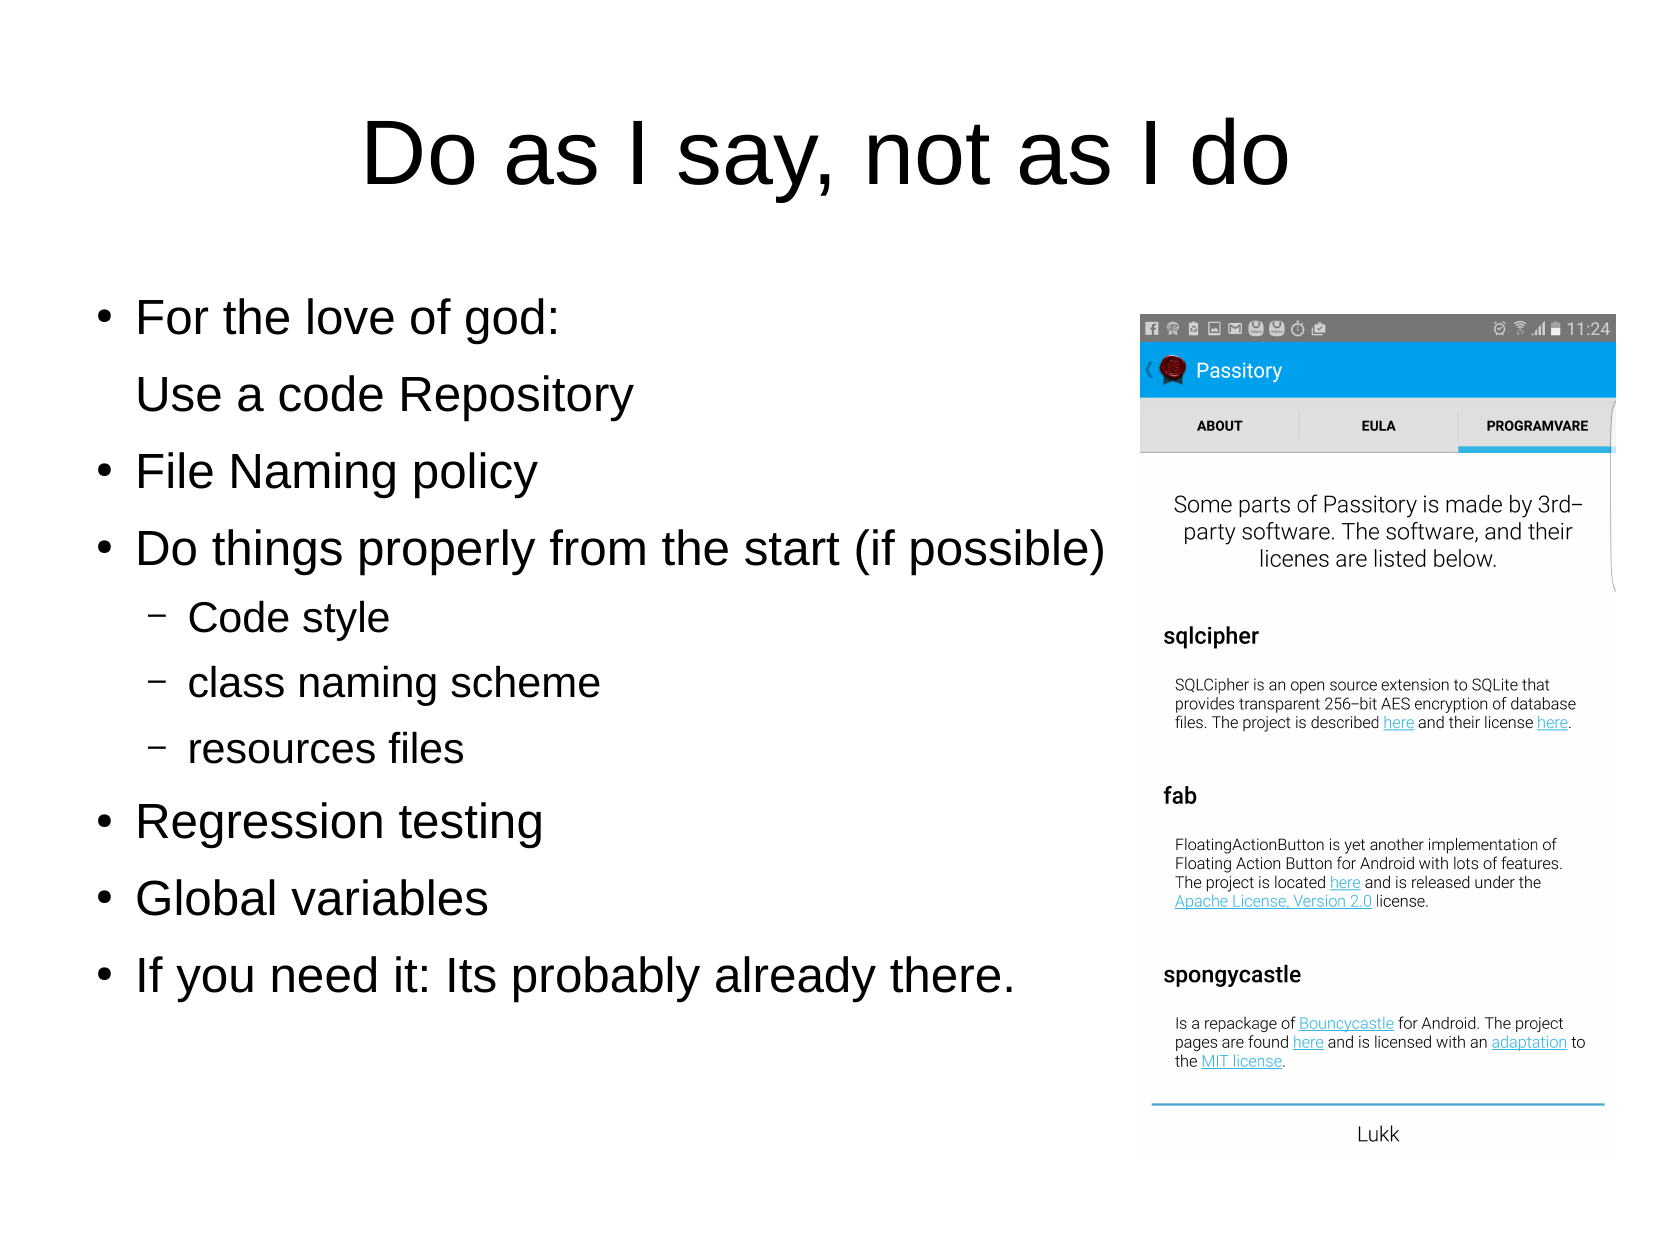

# Do as I say, not as I do
For the love of god:
Use a code Repository
File Naming policy
Do things properly from the start (if possible)
Code style
class naming scheme
resources files
Regression testing
Global variables
If you need it: Its probably already there.